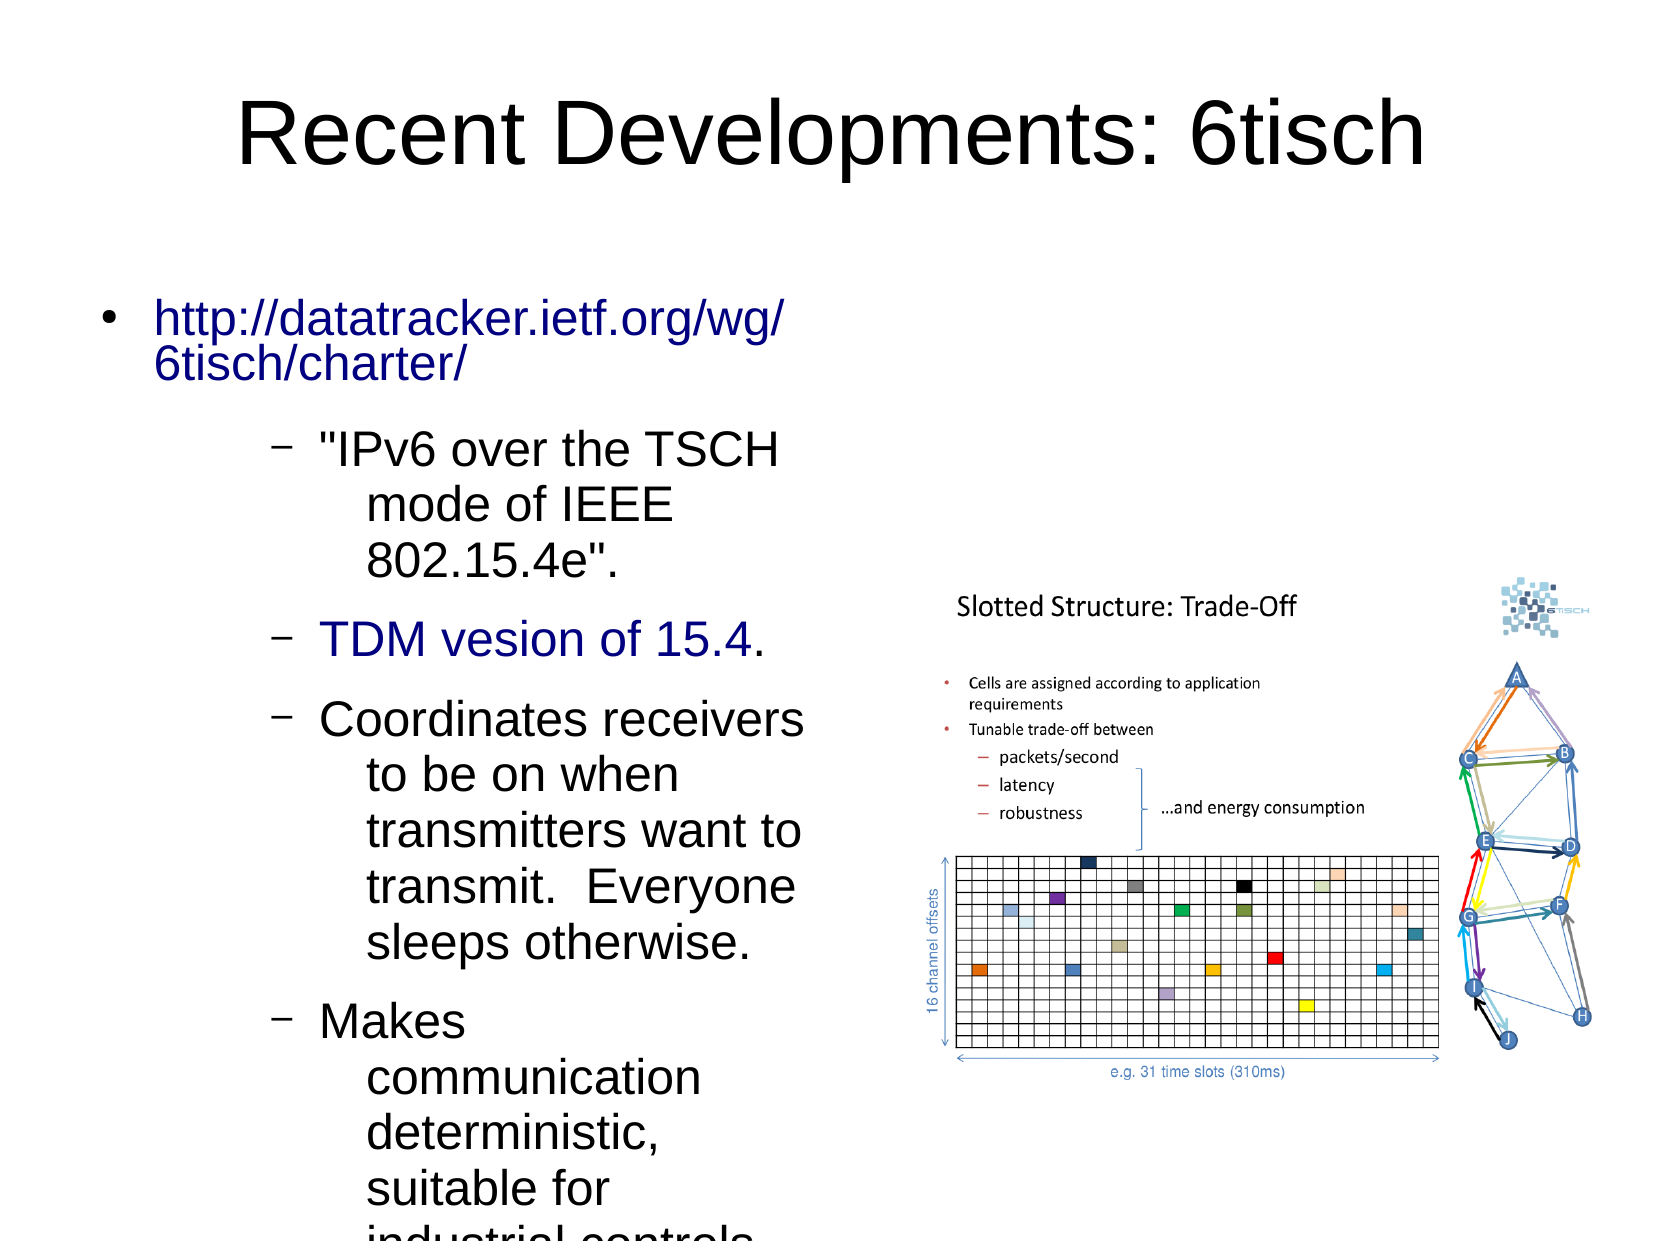

# Recent Developments: 6tisch
http://datatracker.ietf.org/wg/6tisch/charter/
"IPv6 over the TSCH mode of IEEE 802.15.4e".
TDM vesion of 15.4.
Coordinates receivers to be on when transmitters want to transmit. Everyone sleeps otherwise.
Makes communication deterministic, suitable for industrial controls.